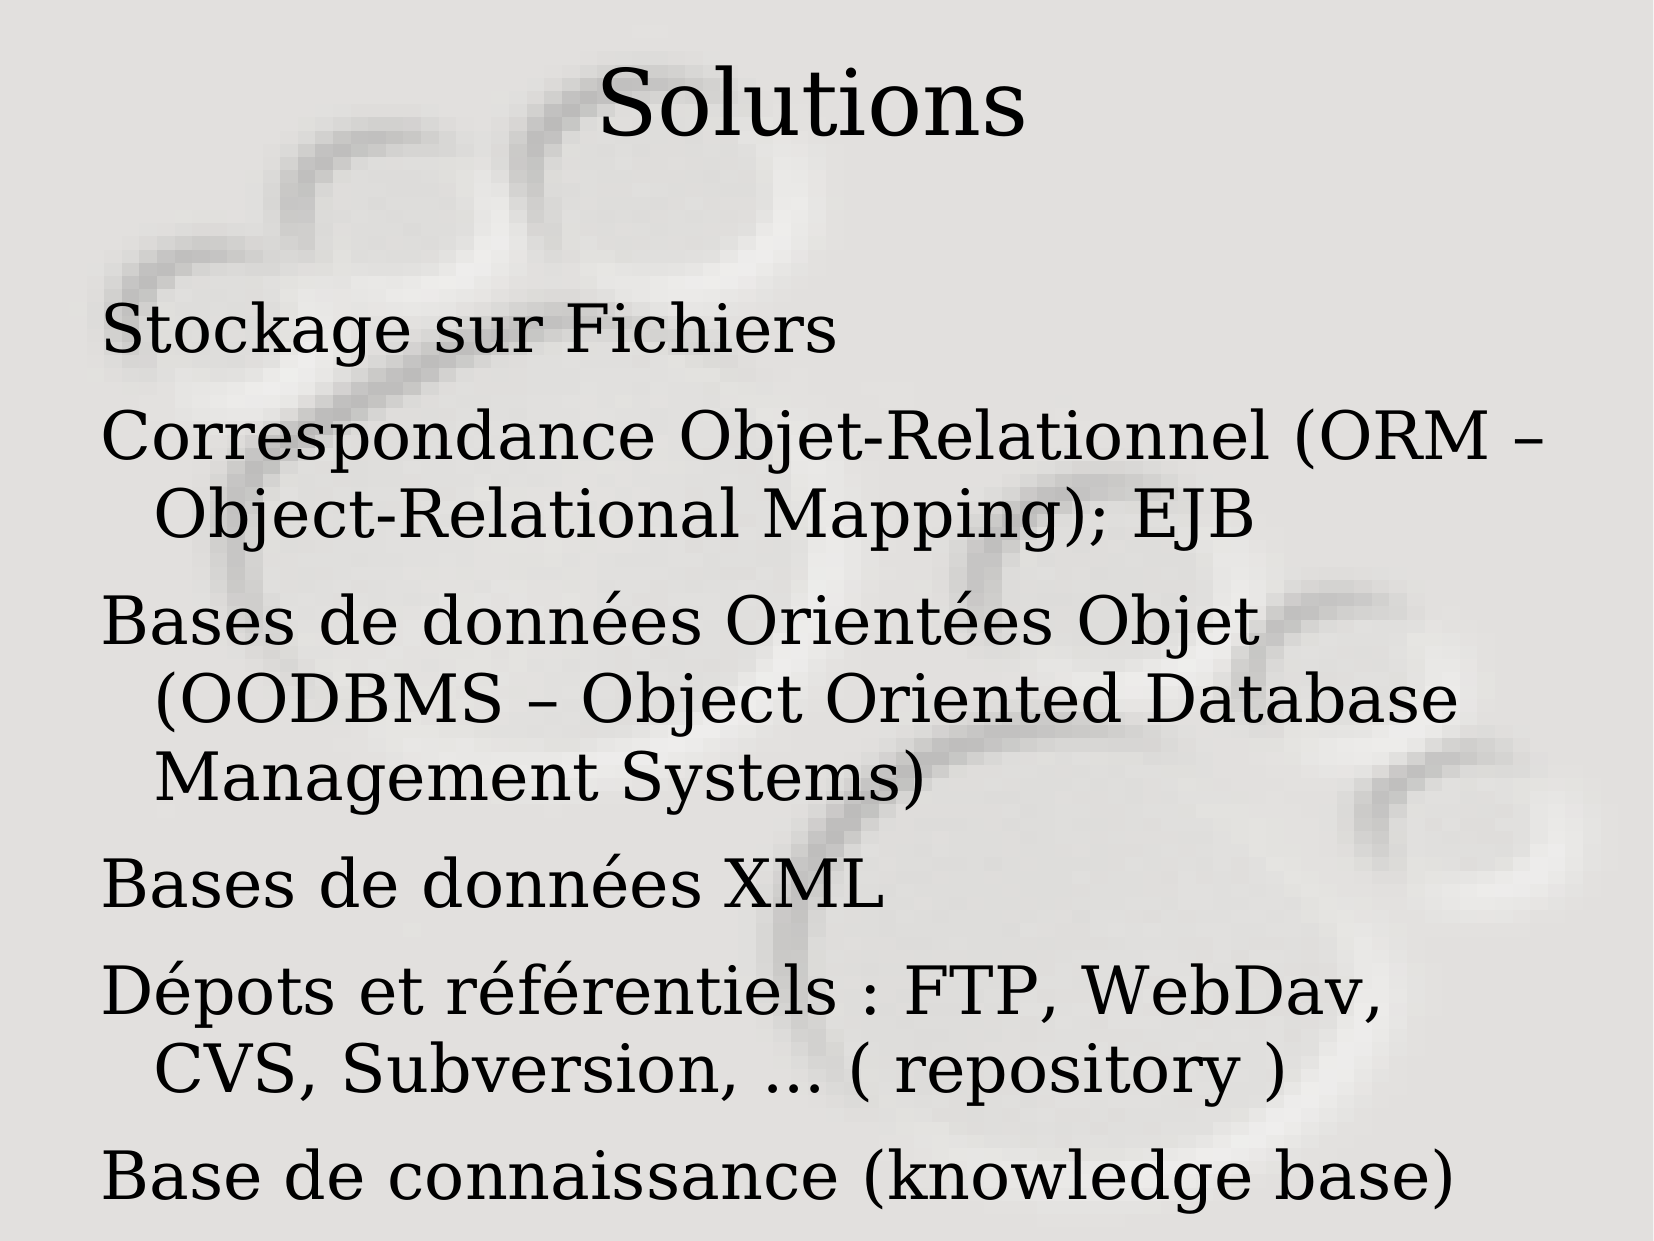

# Solutions
Stockage sur Fichiers
Correspondance Objet-Relationnel (ORM – Object-Relational Mapping); EJB
Bases de données Orientées Objet (OODBMS – Object Oriented Database Management Systems)
Bases de données XML
Dépots et référentiels : FTP, WebDav, CVS, Subversion, ... ( repository )
Base de connaissance (knowledge base)